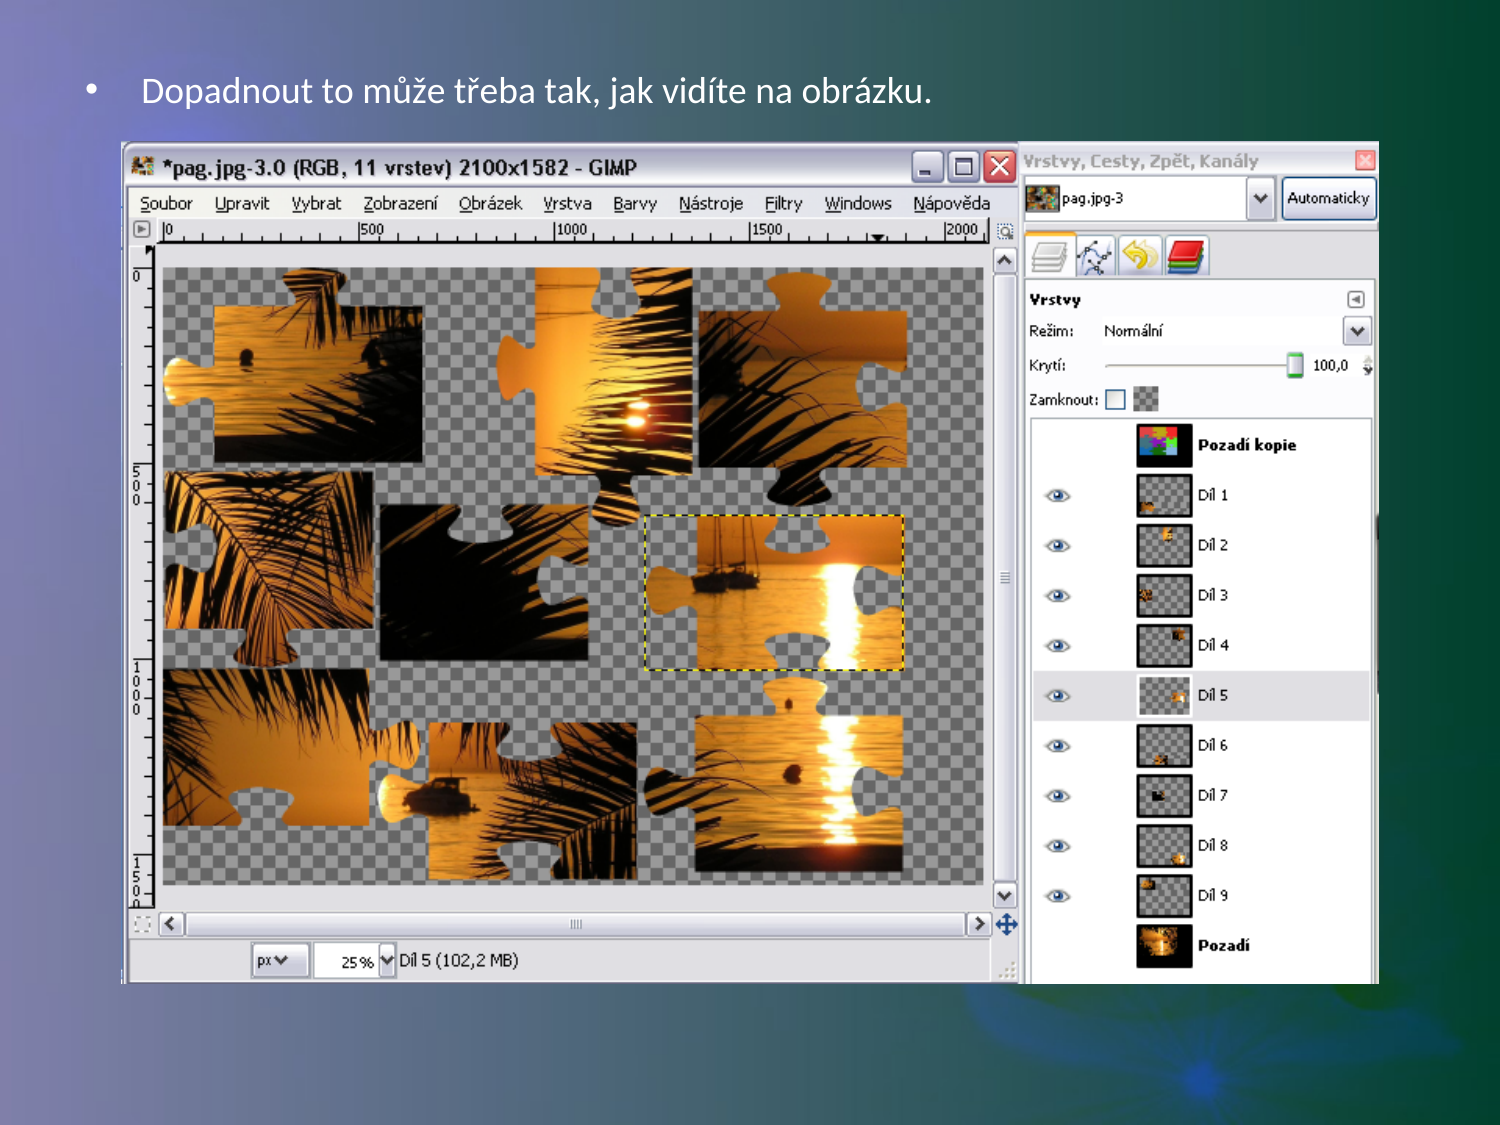

# Dopadnout to může třeba tak, jak vidíte na obrázku.